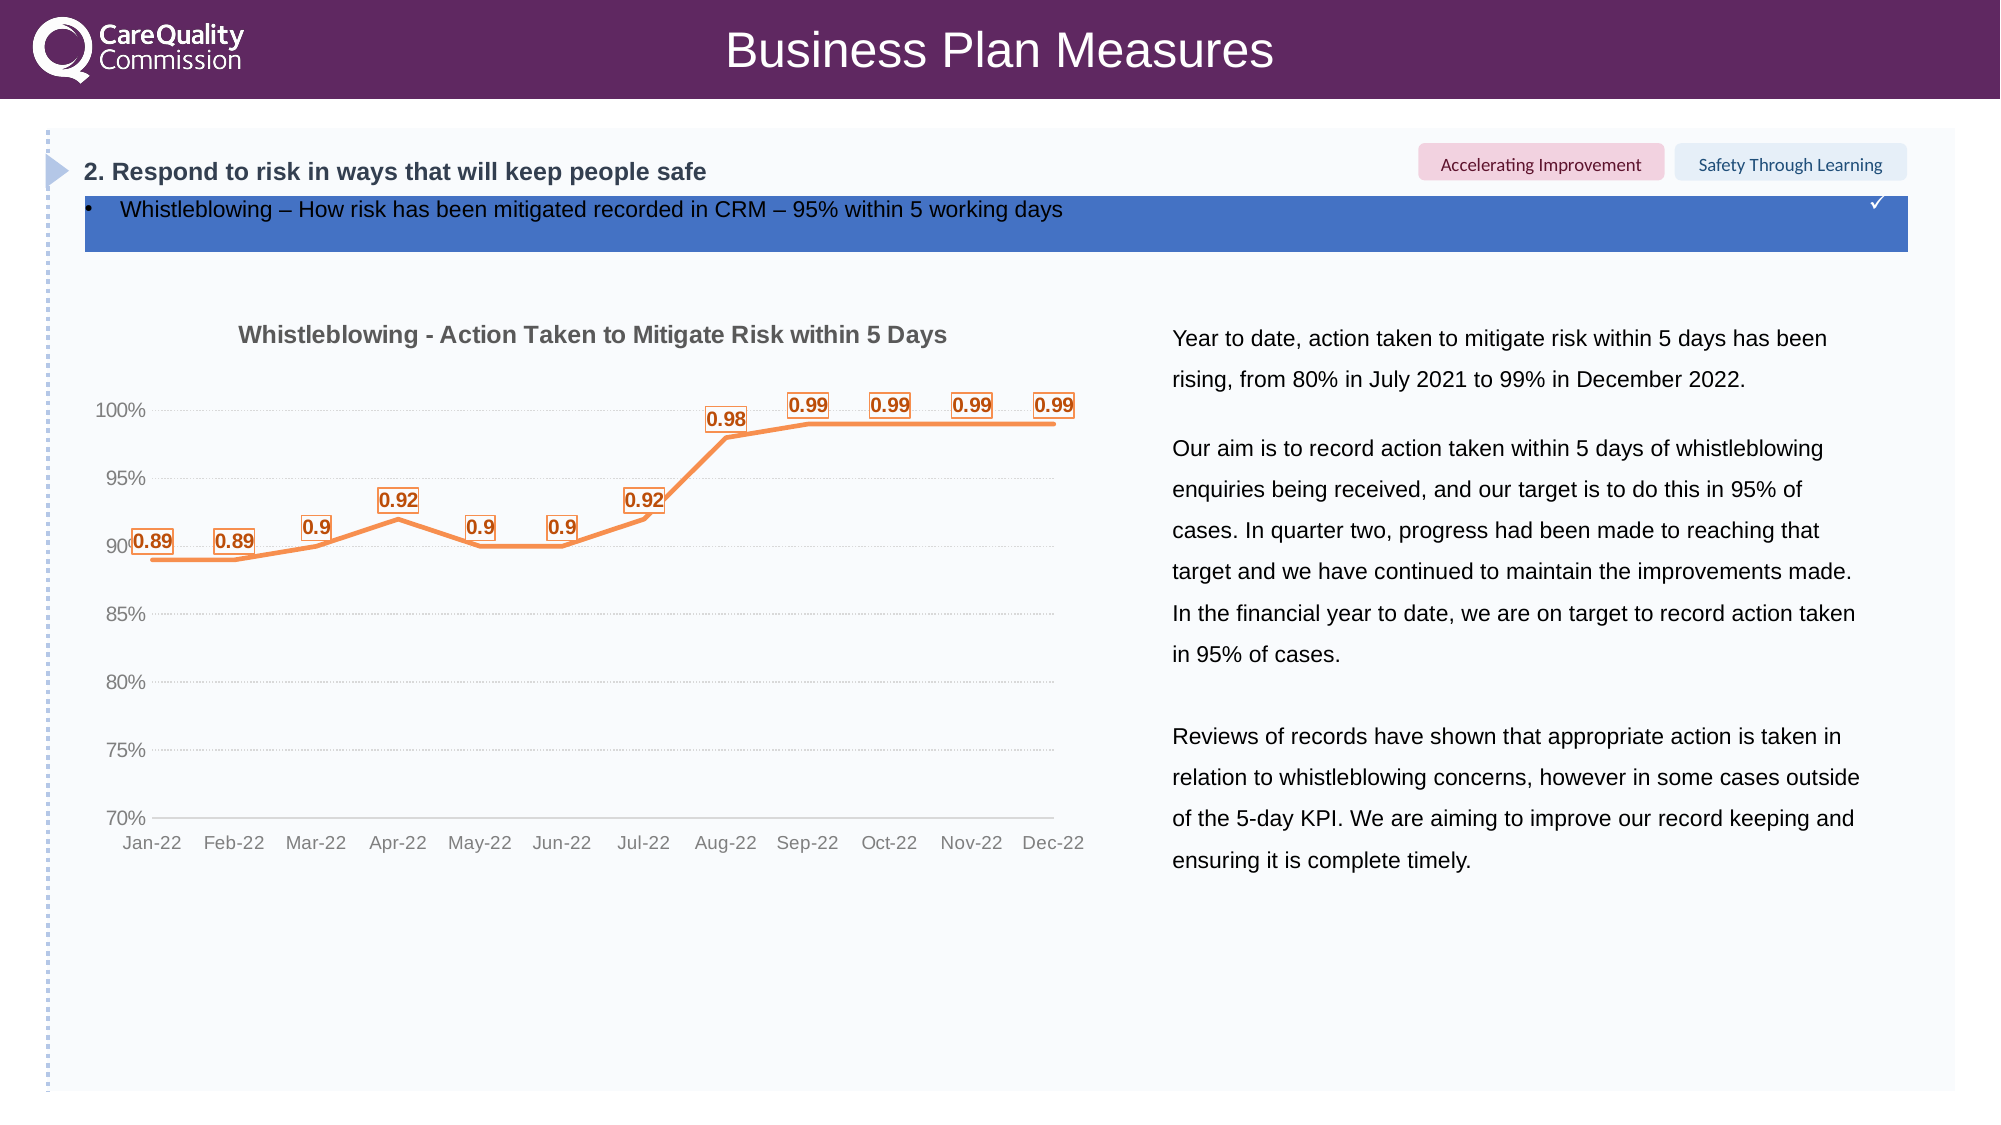

Business Plan Measures
Accelerating Improvement
Safety Through Learning
2. Respond to risk in ways that will keep people safe
| Whistleblowing – How risk has been mitigated recorded in CRM – 95% within 5 working days |  |
| --- | --- |
### Chart: Whistleblowing - Action Taken to Mitigate Risk within 5 Days
| Category | Series1 |
|---|---|
| 44562 | 0.89 |
| 44593 | 0.89 |
| 44621 | 0.9 |
| 44652 | 0.92 |
| 44682 | 0.9 |
| 44713 | 0.9 |
| 44743 | 0.92 |
| 44774 | 0.98 |
| 44805 | 0.99 |
| 44835 | 0.99 |
| 44866 | 0.99 |
| 44896 | 0.99 |Year to date, action taken to mitigate risk within 5 days has been rising, from 80% in July 2021 to 99% in December 2022.
Our aim is to record action taken within 5 days of whistleblowing enquiries being received, and our target is to do this in 95% of cases. In quarter two, progress had been made to reaching that target and we have continued to maintain the improvements made. In the financial year to date, we are on target to record action taken in 95% of cases.
Reviews of records have shown that appropriate action is taken in relation to whistleblowing concerns, however in some cases outside of the 5-day KPI. We are aiming to improve our record keeping and ensuring it is complete timely.